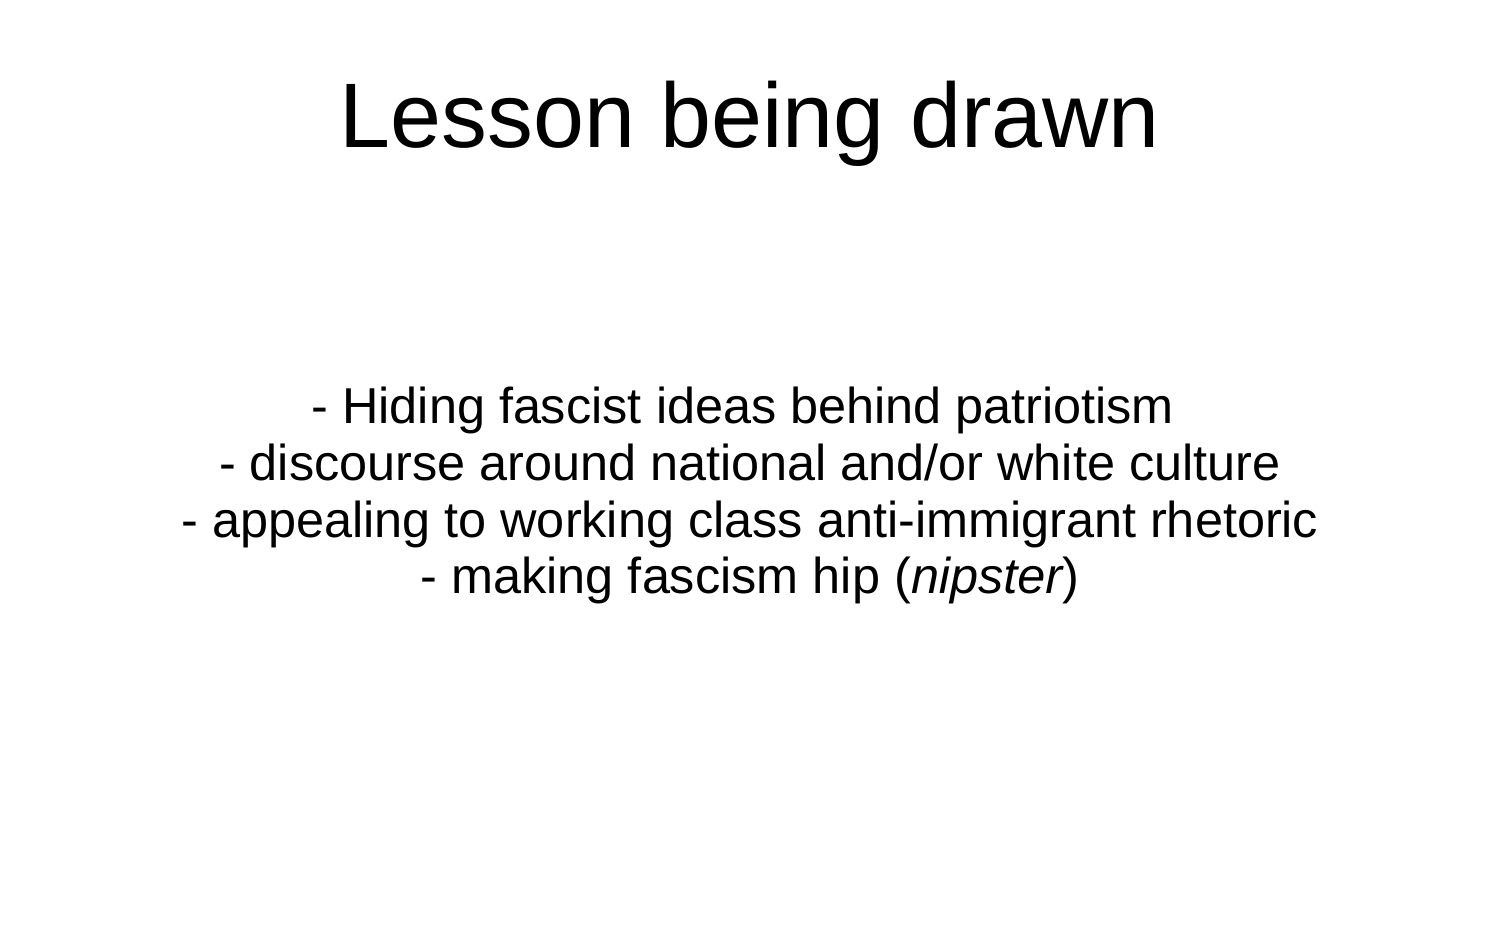

# Lesson being drawn
- Hiding fascist ideas behind patriotism
- discourse around national and/or white culture
- appealing to working class anti-immigrant rhetoric
- making fascism hip (nipster)